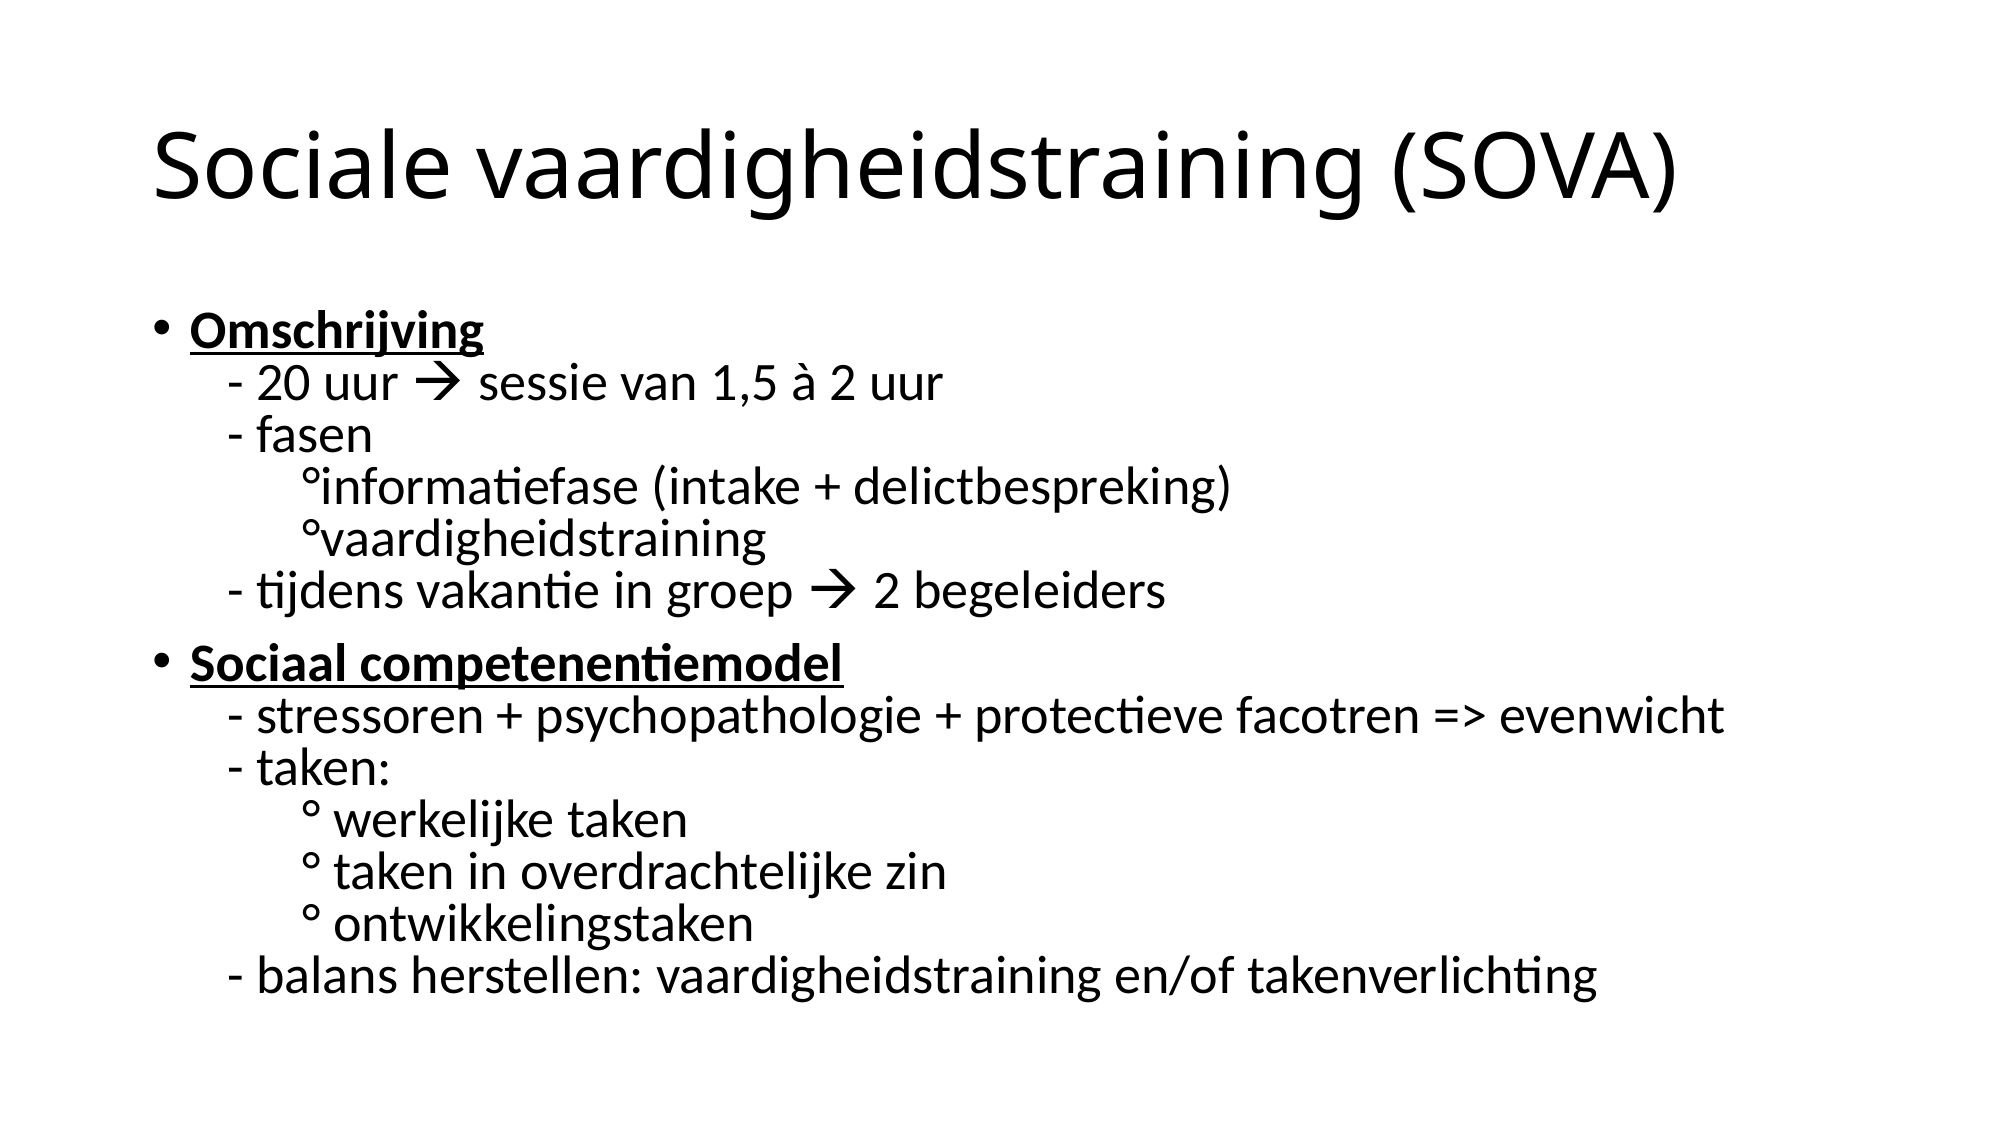

# Sociale vaardigheidstraining (SOVA)
Omschrijving
- 20 uur  sessie van 1,5 à 2 uur
- fasen
 	°informatiefase (intake + delictbespreking)
 	°vaardigheidstraining
- tijdens vakantie in groep  2 begeleiders
Sociaal competenentiemodel
- stressoren + psychopathologie + protectieve facotren => evenwicht
- taken:
 	° werkelijke taken
 	° taken in overdrachtelijke zin
 	° ontwikkelingstaken
- balans herstellen: vaardigheidstraining en/of takenverlichting